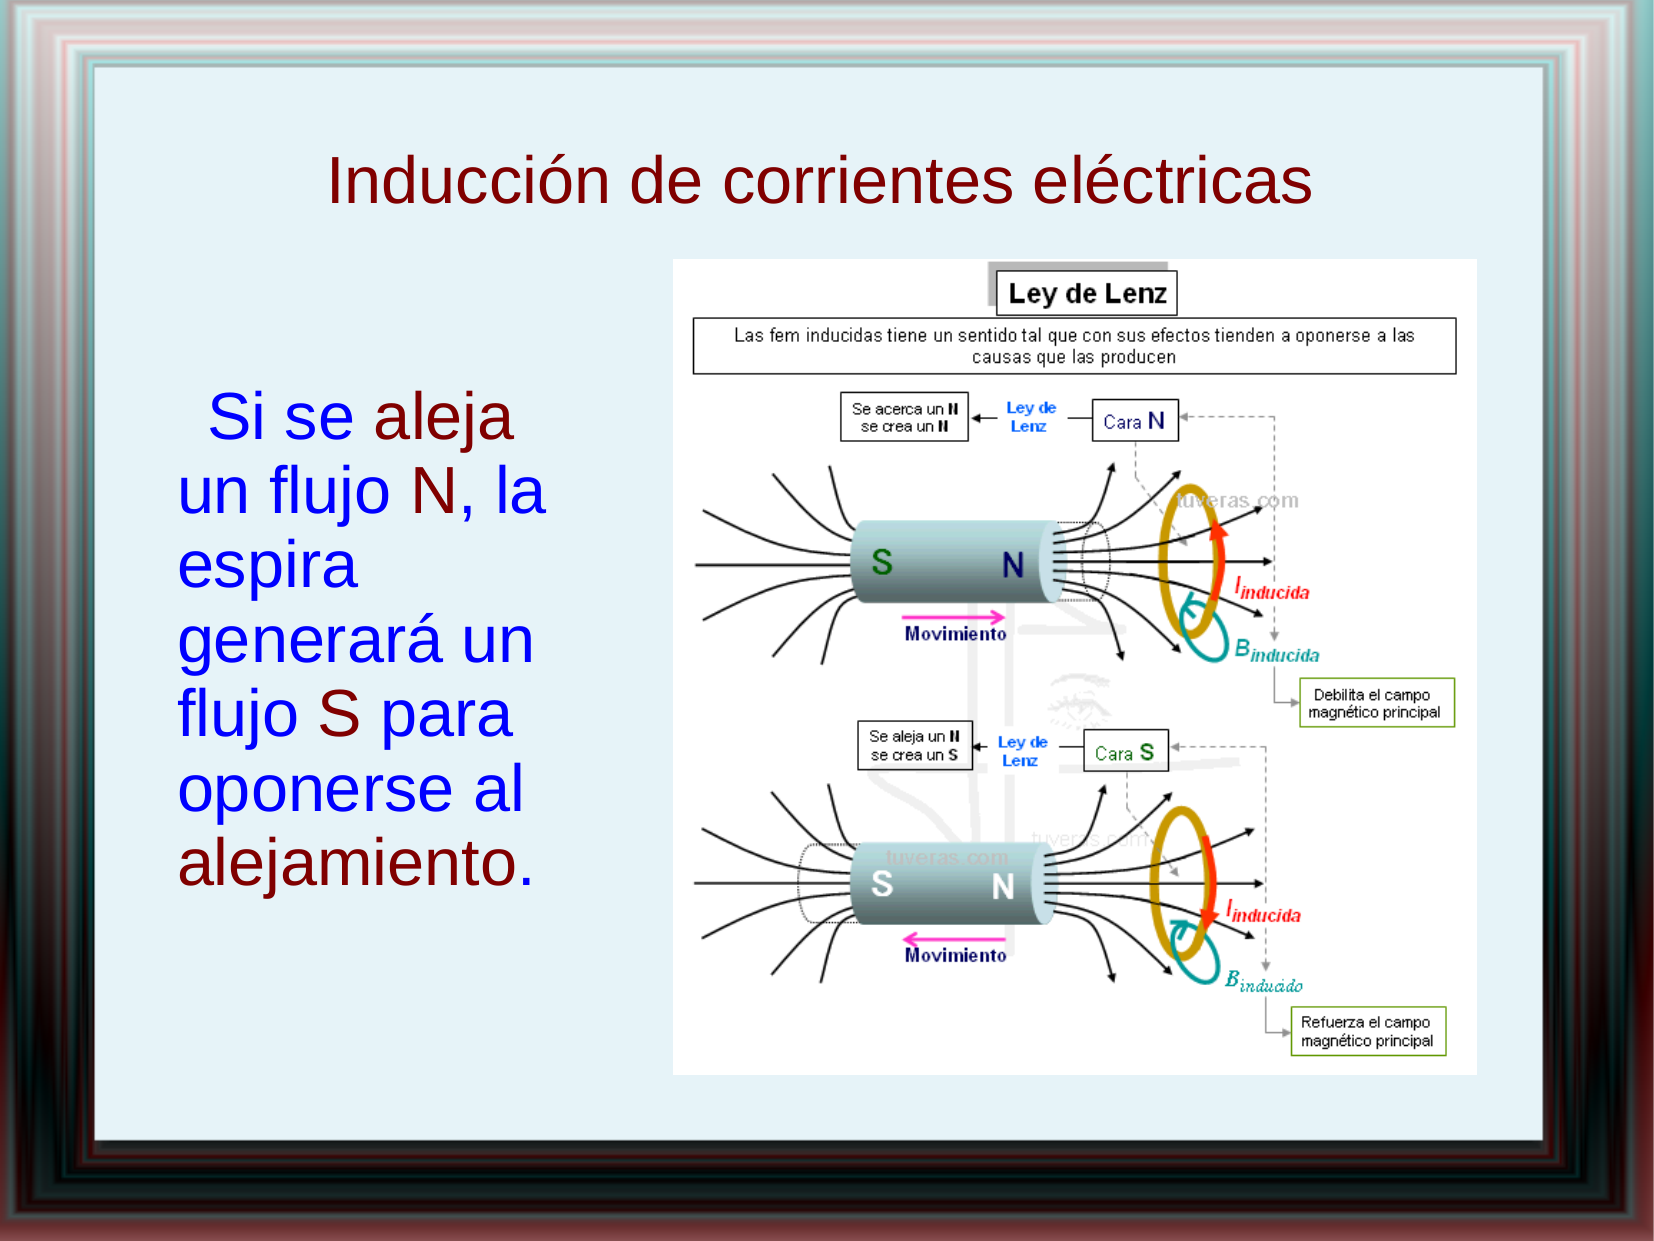

Inducción de corrientes eléctricas
Si se aleja un flujo N, la espira generará un flujo S para oponerse al alejamiento.